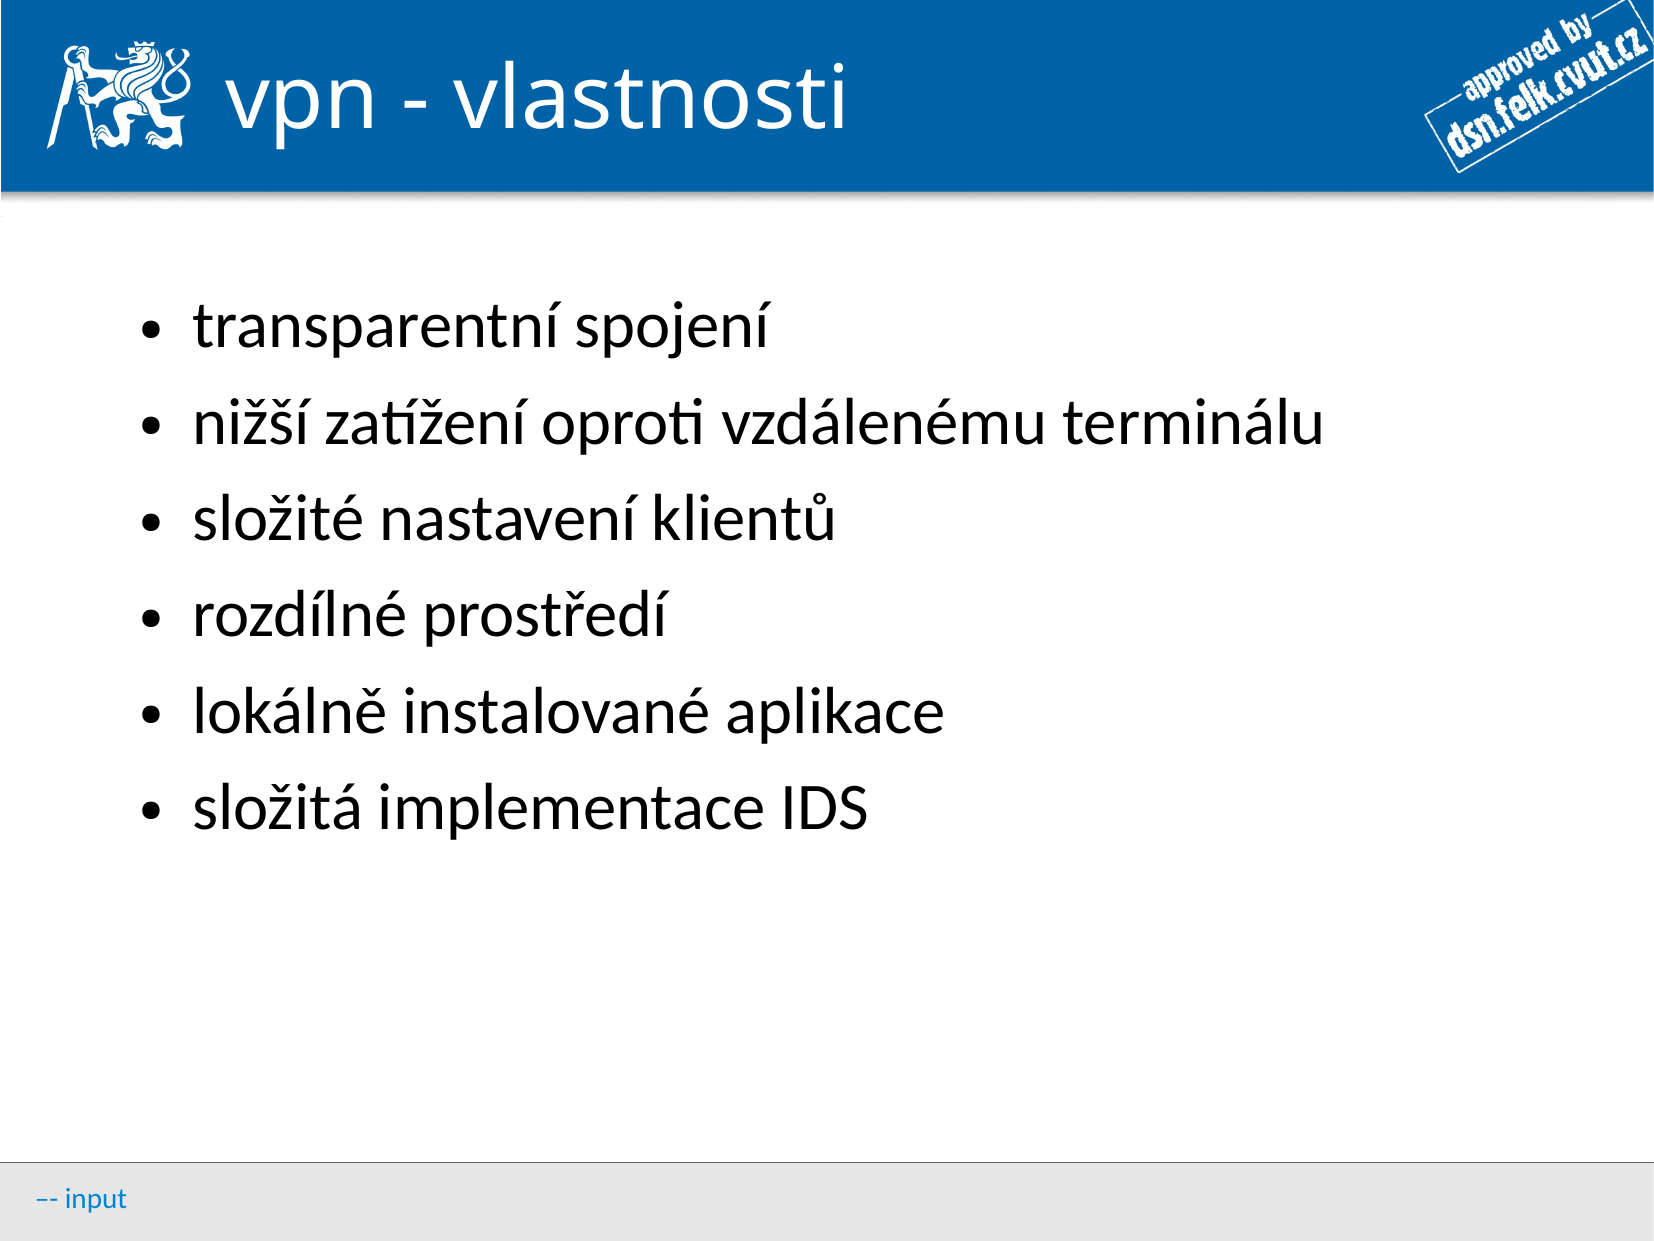

# vpn - vlastnosti
transparentní spojení
nižší zatížení oproti vzdálenému terminálu
složité nastavení klientů
rozdílné prostředí
lokálně instalované aplikace
složitá implementace IDS